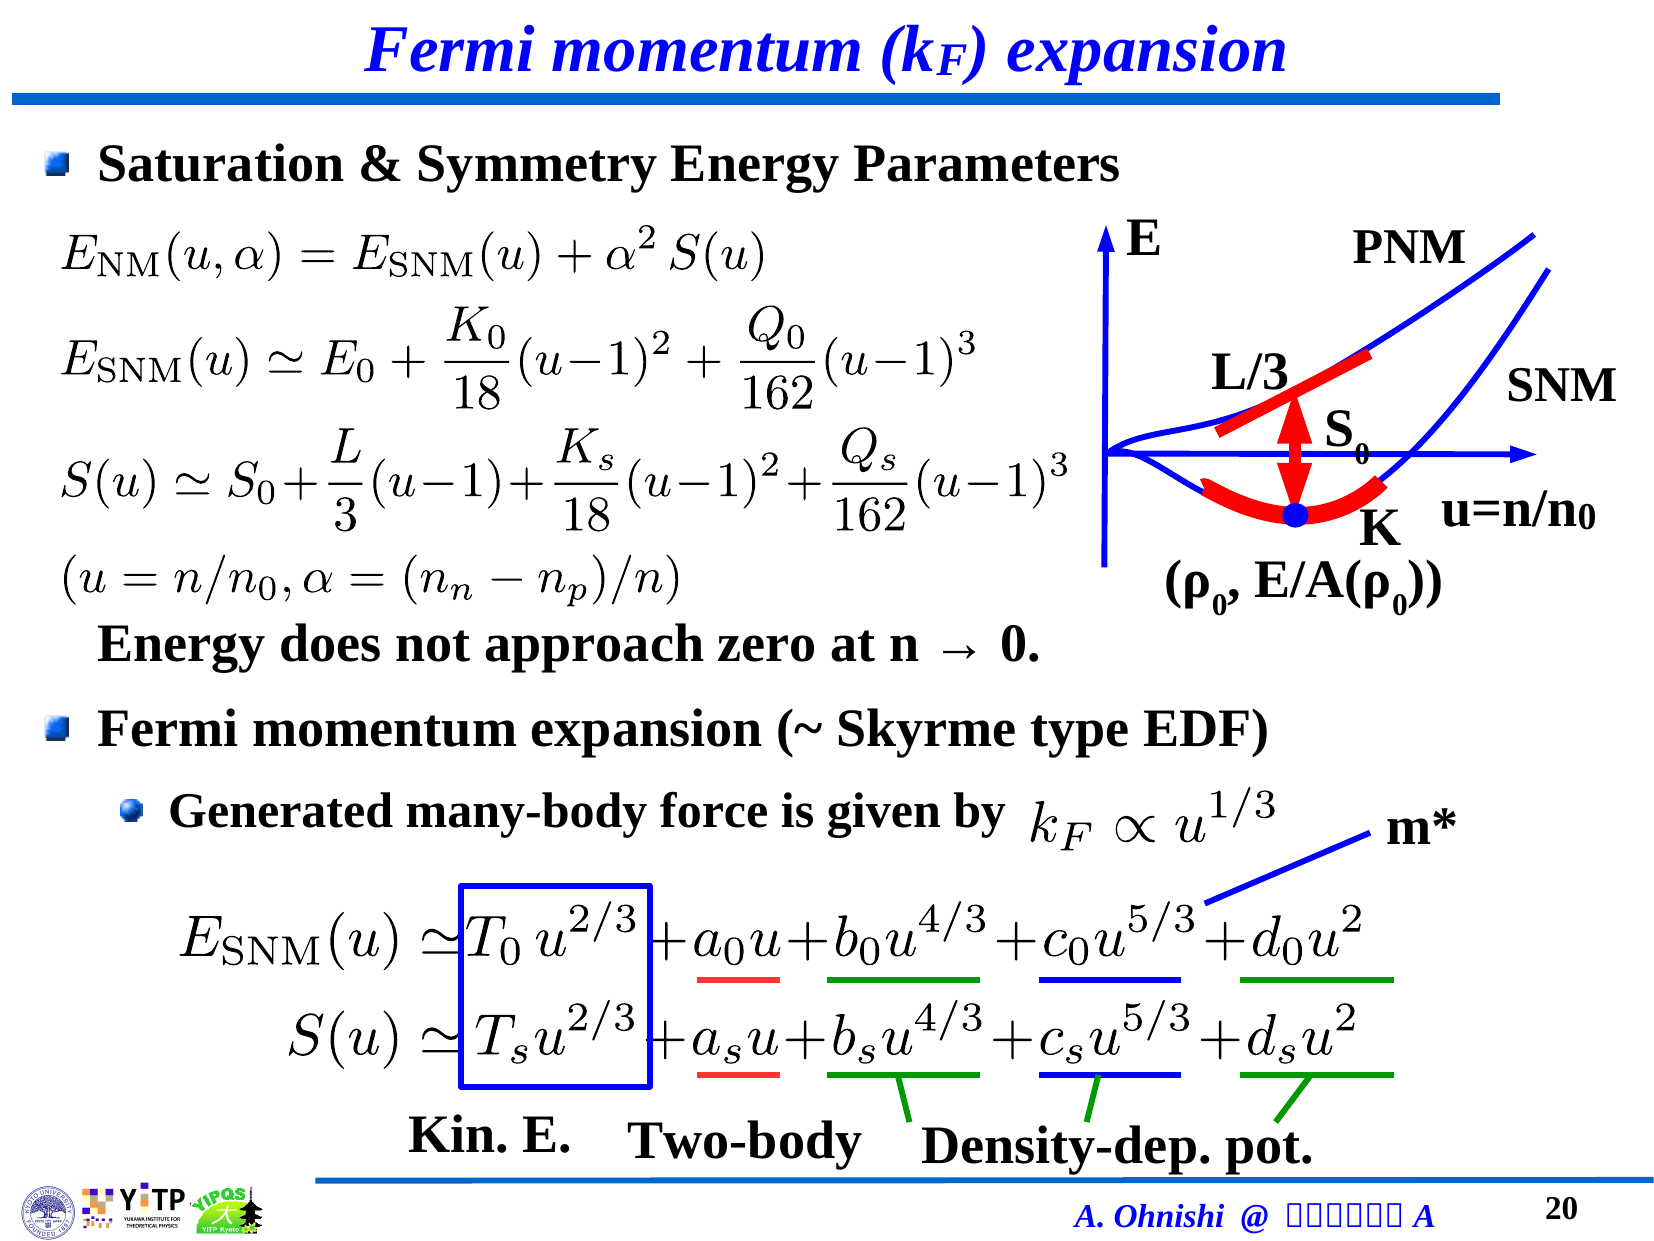

# Fermi momentum (kF) expansion
Saturation & Symmetry Energy Parameters
Energy does not approach zero at n → 0.
Fermi momentum expansion (~ Skyrme type EDF)
Generated many-body force is given by
E
PNM
L/3
SNM
S0
u=n/n0
K
(ρ0, E/A(ρ0))
m*
Kin. E.
Two-body
Density-dep. pot.